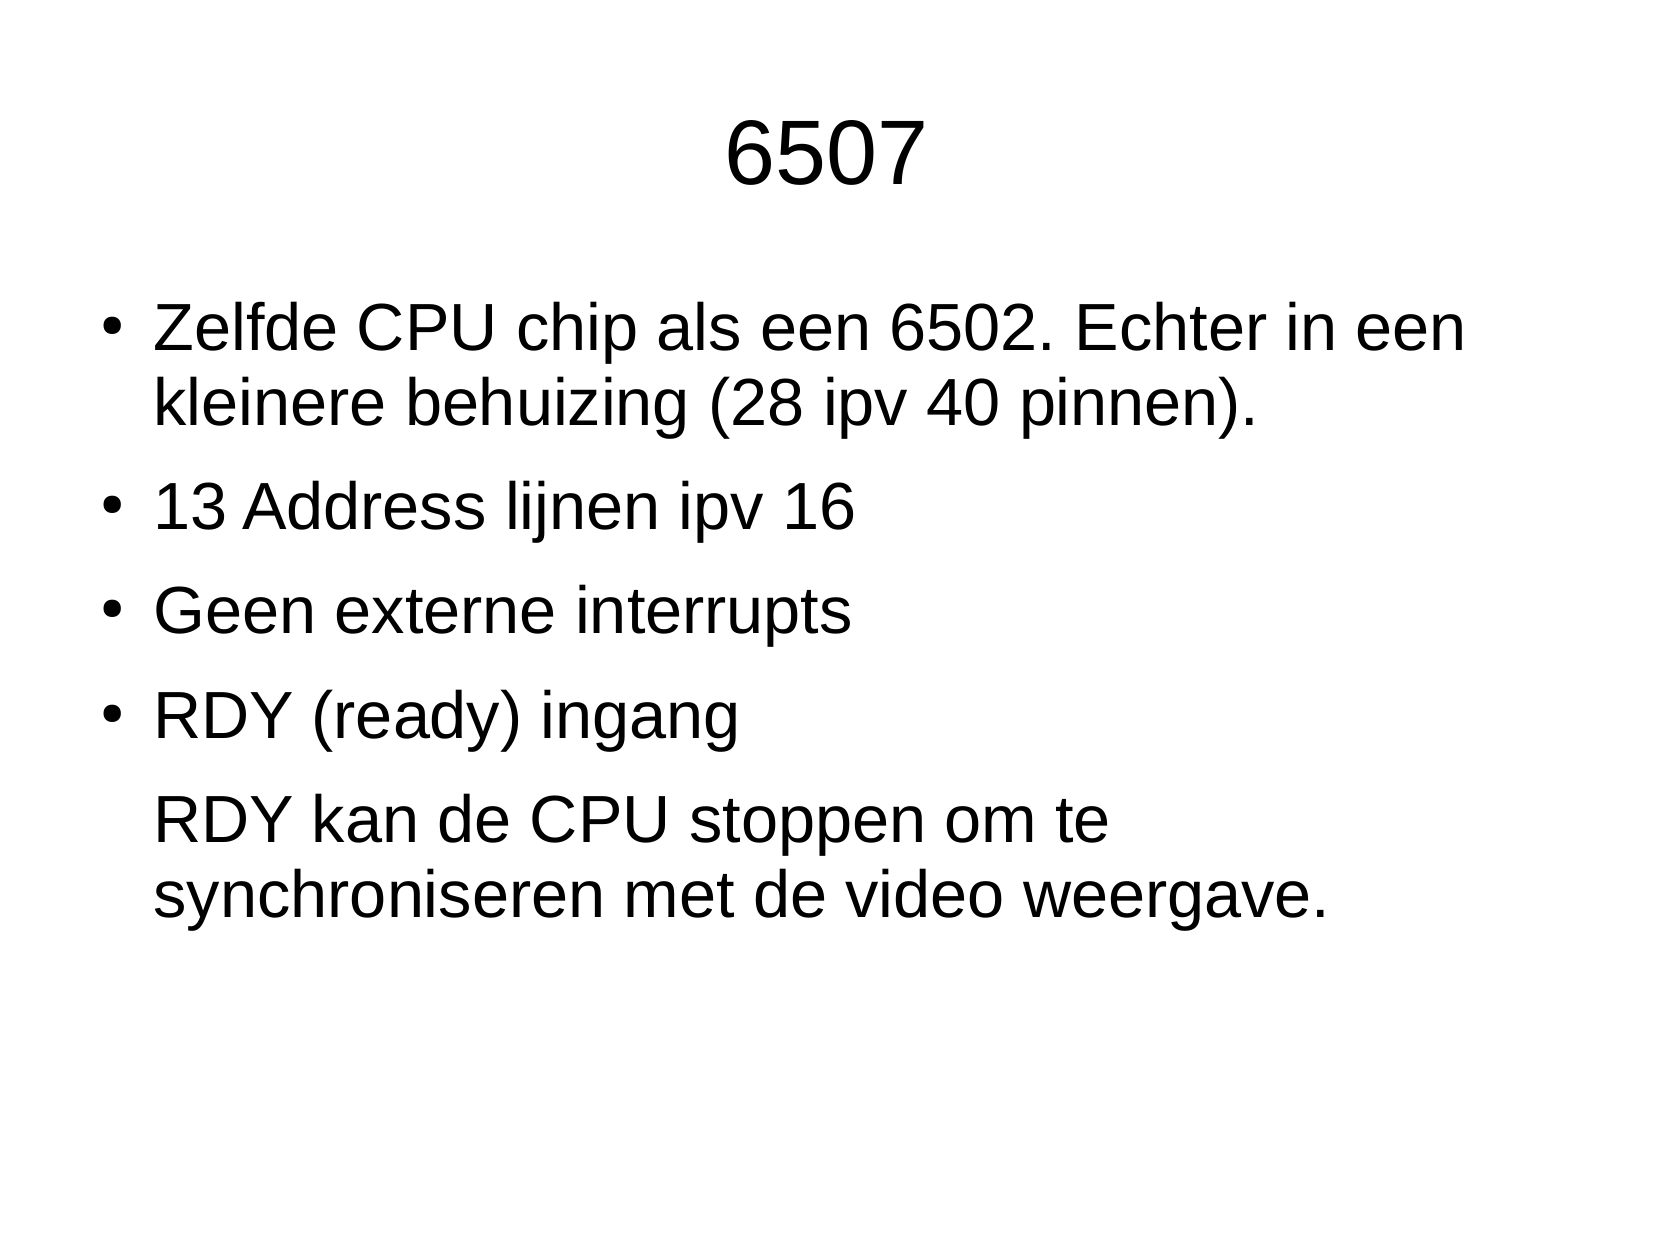

# 6507
Zelfde CPU chip als een 6502. Echter in een kleinere behuizing (28 ipv 40 pinnen).
13 Address lijnen ipv 16
Geen externe interrupts
RDY (ready) ingang
RDY kan de CPU stoppen om te synchroniseren met de video weergave.